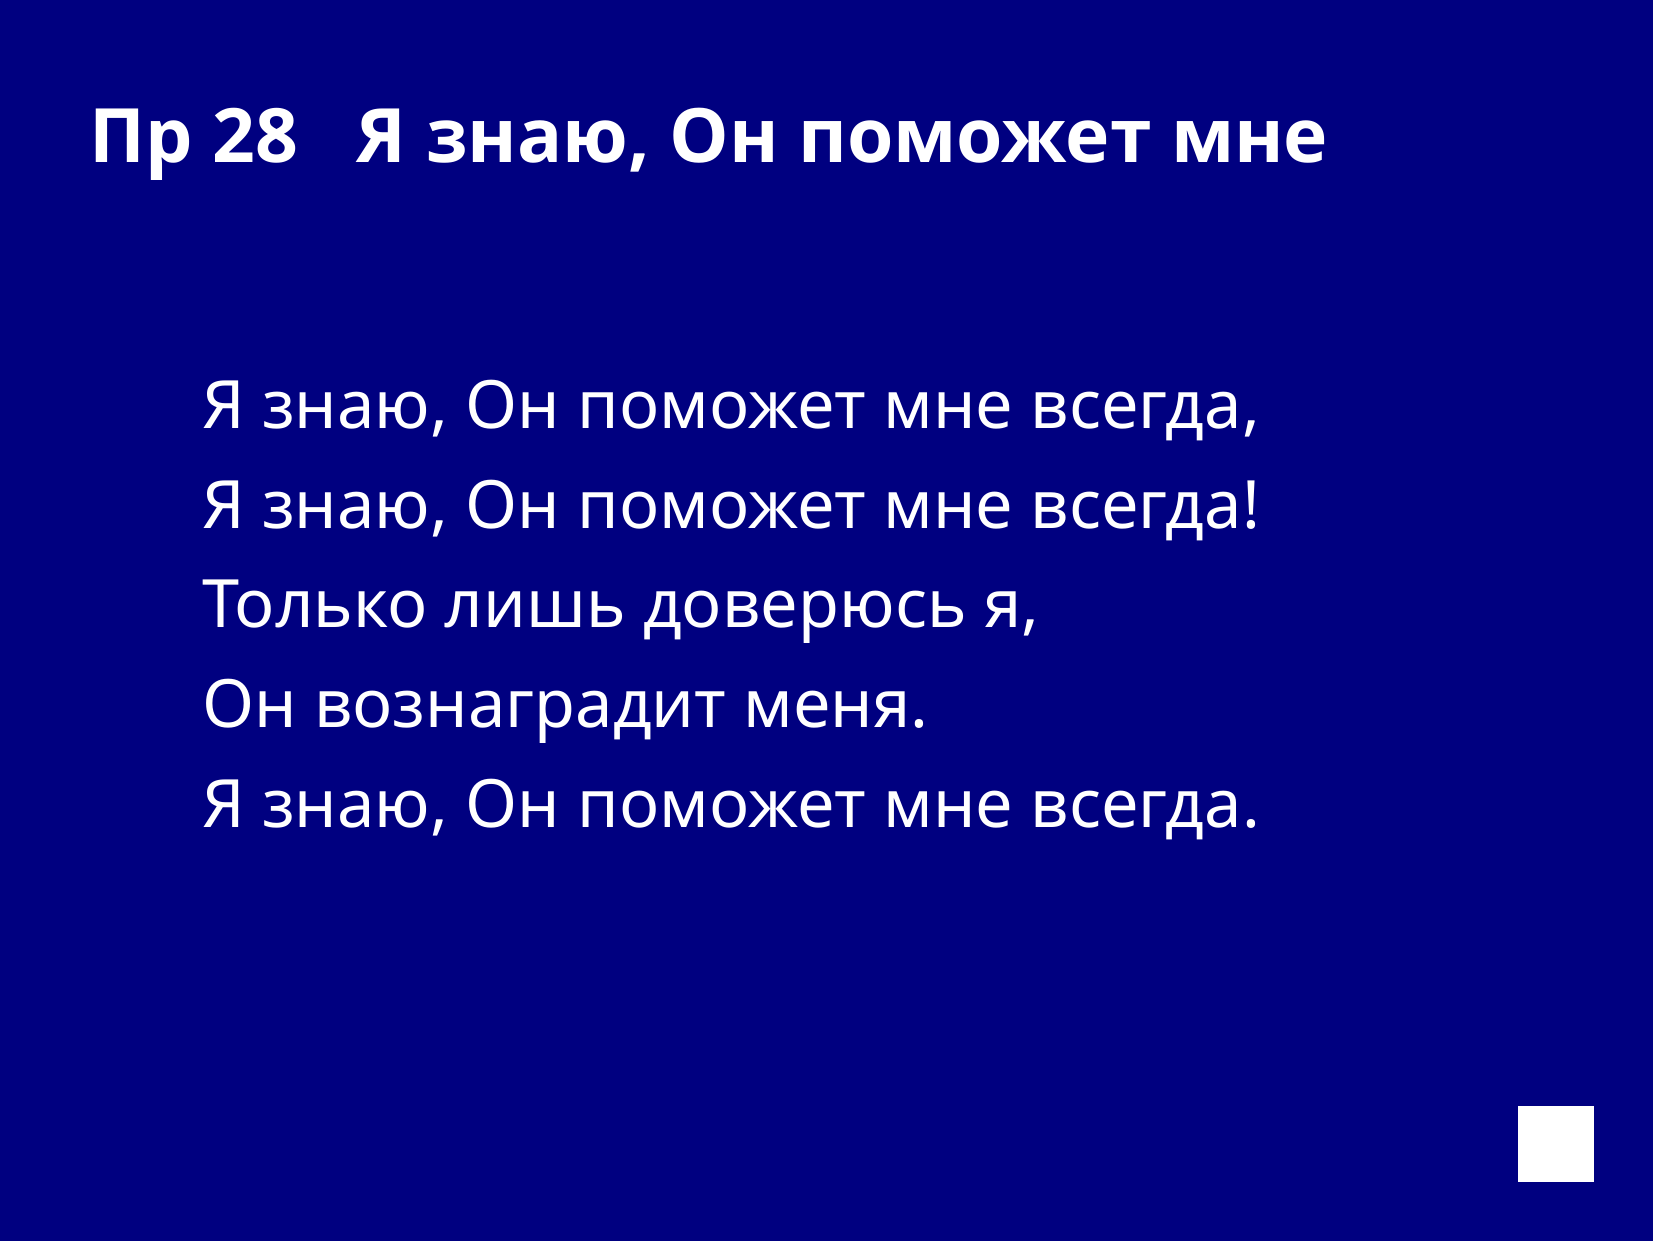

Пр 28 Я знаю, Он поможет мне
	Я знаю, Он поможет мне всегда,
	Я знаю, Он поможет мне всегда!
	Только лишь доверюсь я,
	Он вознаградит меня.
	Я знаю, Он поможет мне всегда.